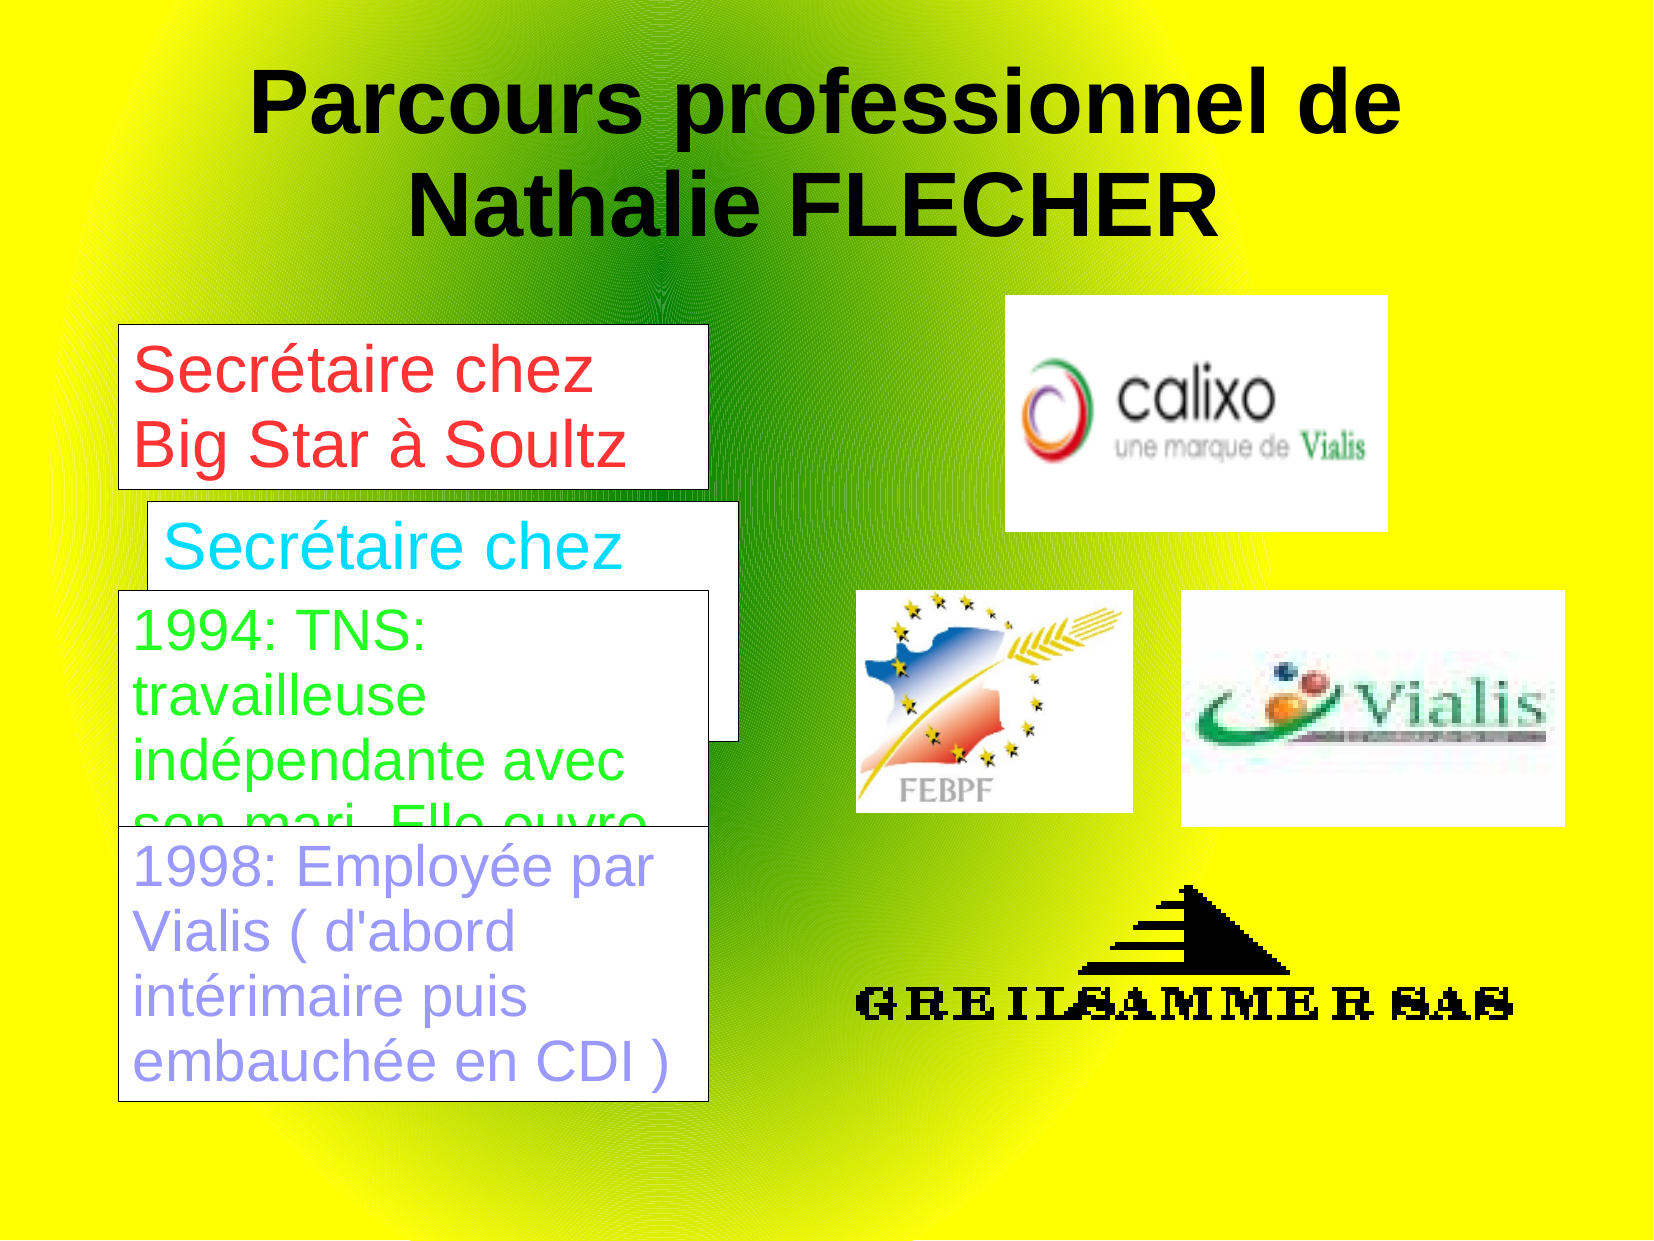

# Parcours professionnel de Nathalie FLECHER
Secrétaire chez Big Star à Soultz
Secrétaire chez Greilsammer à Wolfgantzen
1994: TNS: travailleuse indépendante avec son mari. Elle ouvre une boulangerie à Colmar
1998: Employée par Vialis ( d'abord intérimaire puis embauchée en CDI )